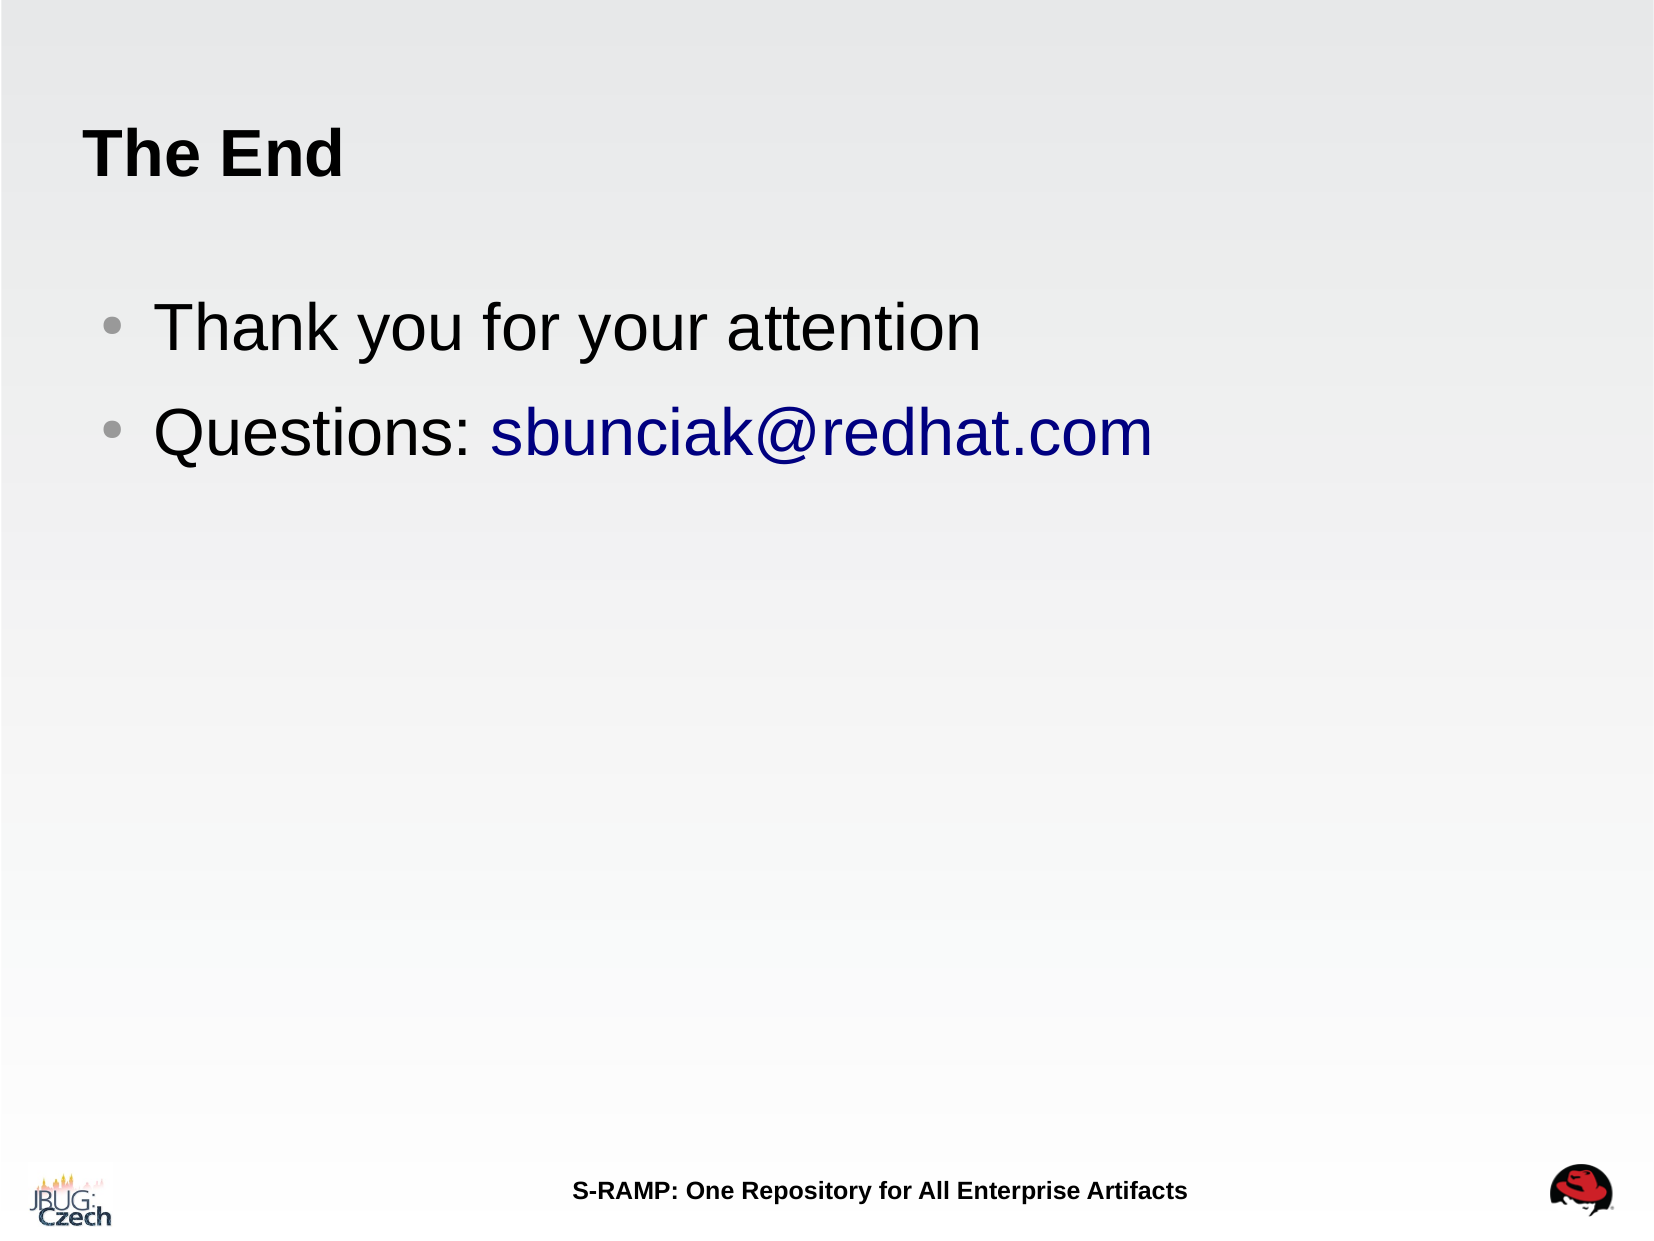

# The End
Thank you for your attention
Questions: sbunciak@redhat.com